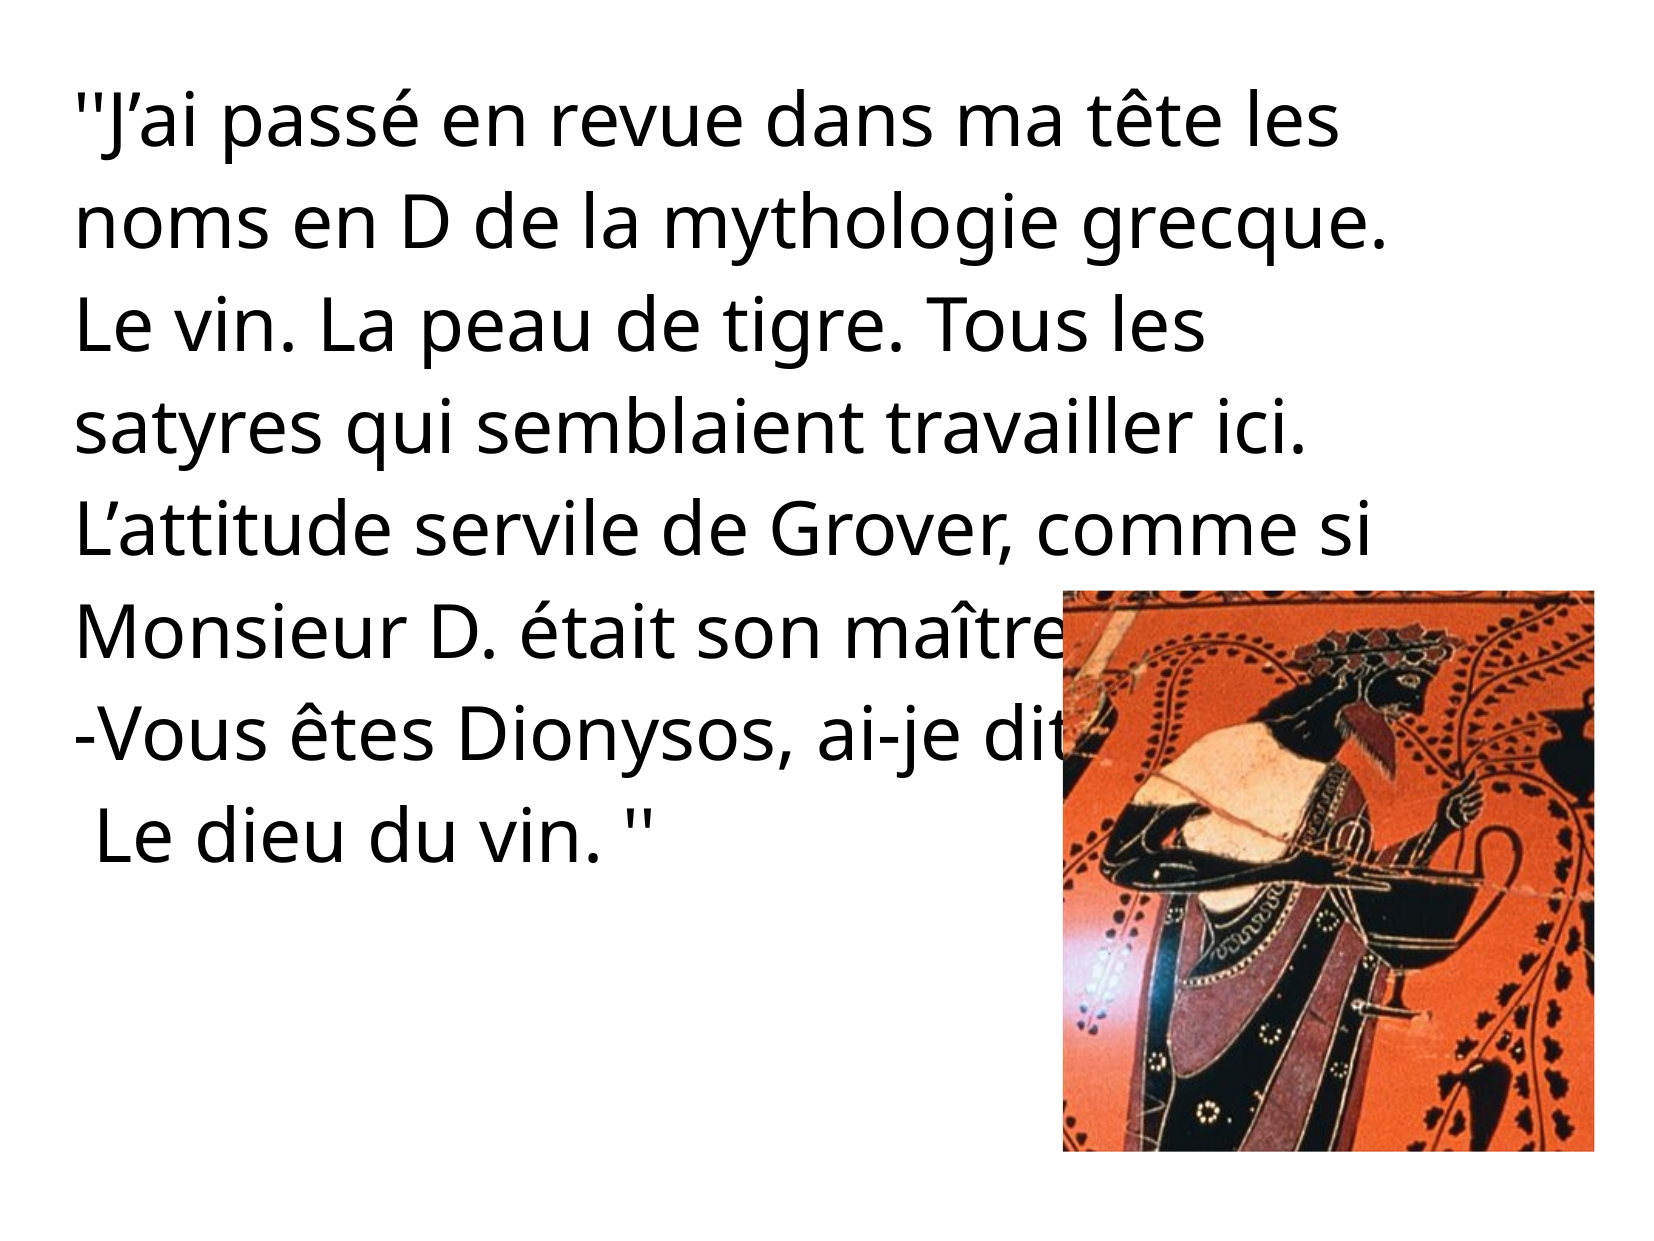

#
''J’ai passé en revue dans ma tête les noms en D de la mythologie grecque. Le vin. La peau de tigre. Tous les satyres qui semblaient travailler ici. L’attitude servile de Grover, comme si Monsieur D. était son maître.
-Vous êtes Dionysos, ai-je dit.
 Le dieu du vin. ''